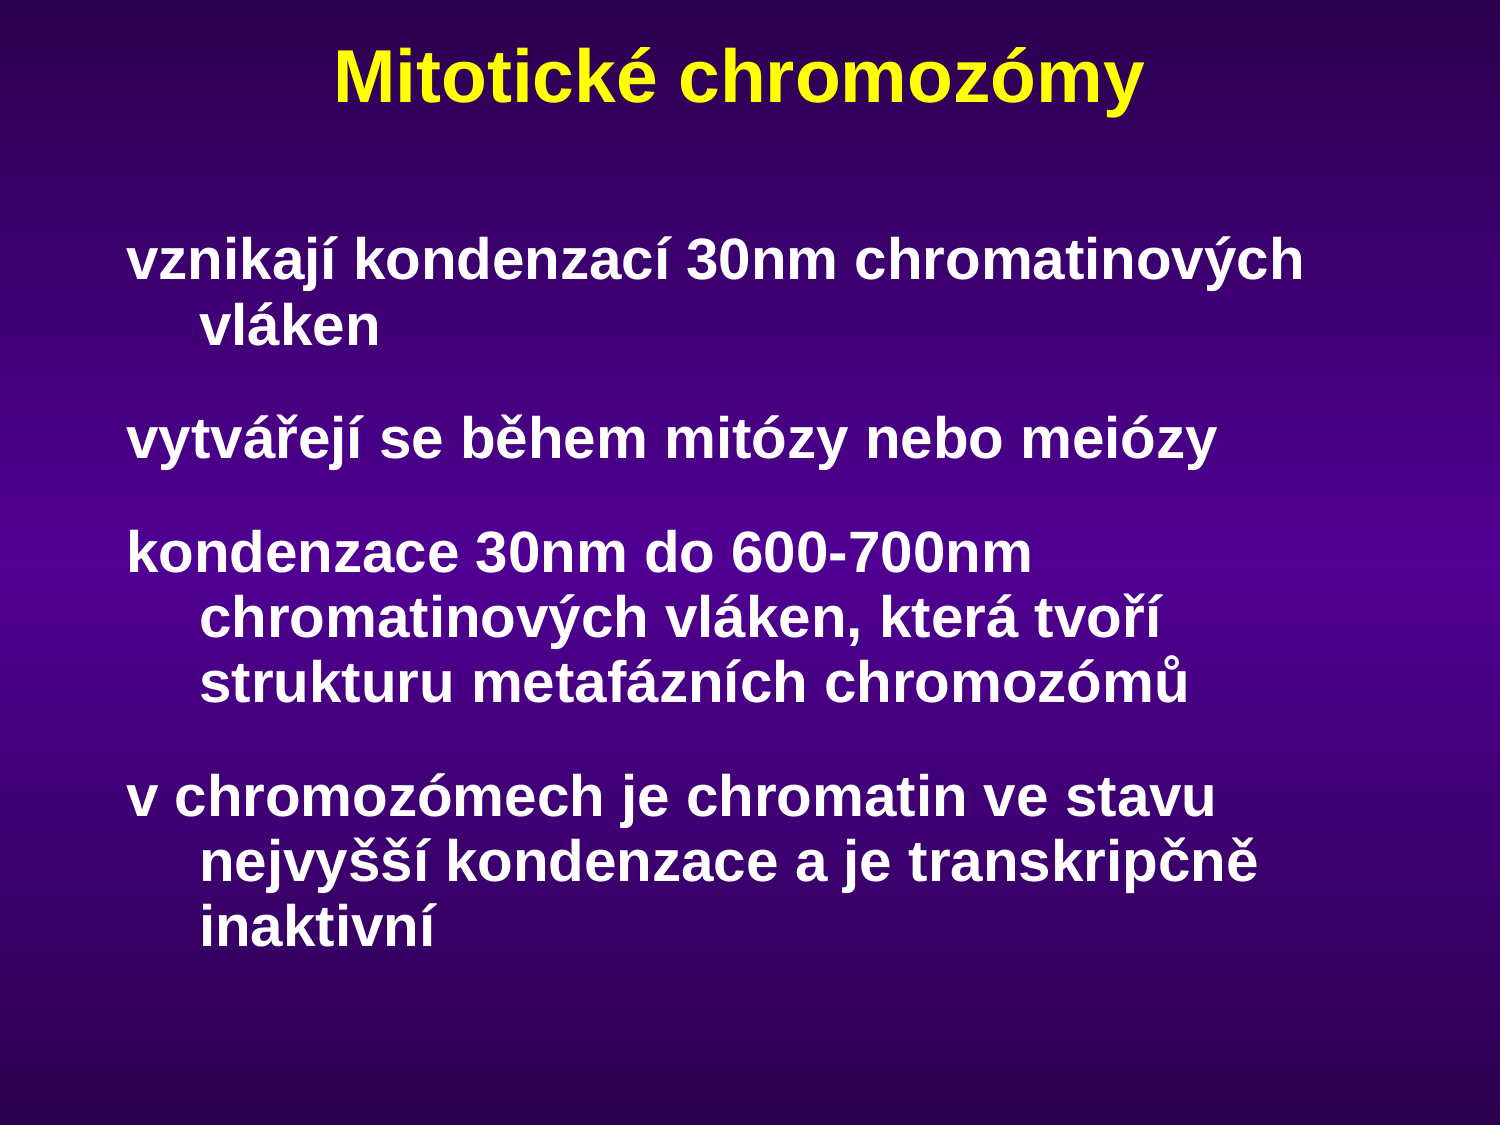

# Mitotické chromozómy
vznikají kondenzací 30nm chromatinových vláken
vytvářejí se během mitózy nebo meiózy
kondenzace 30nm do 600-700nm chromatinových vláken, která tvoří strukturu metafázních chromozómů
v chromozómech je chromatin ve stavu nejvyšší kondenzace a je transkripčně inaktivní